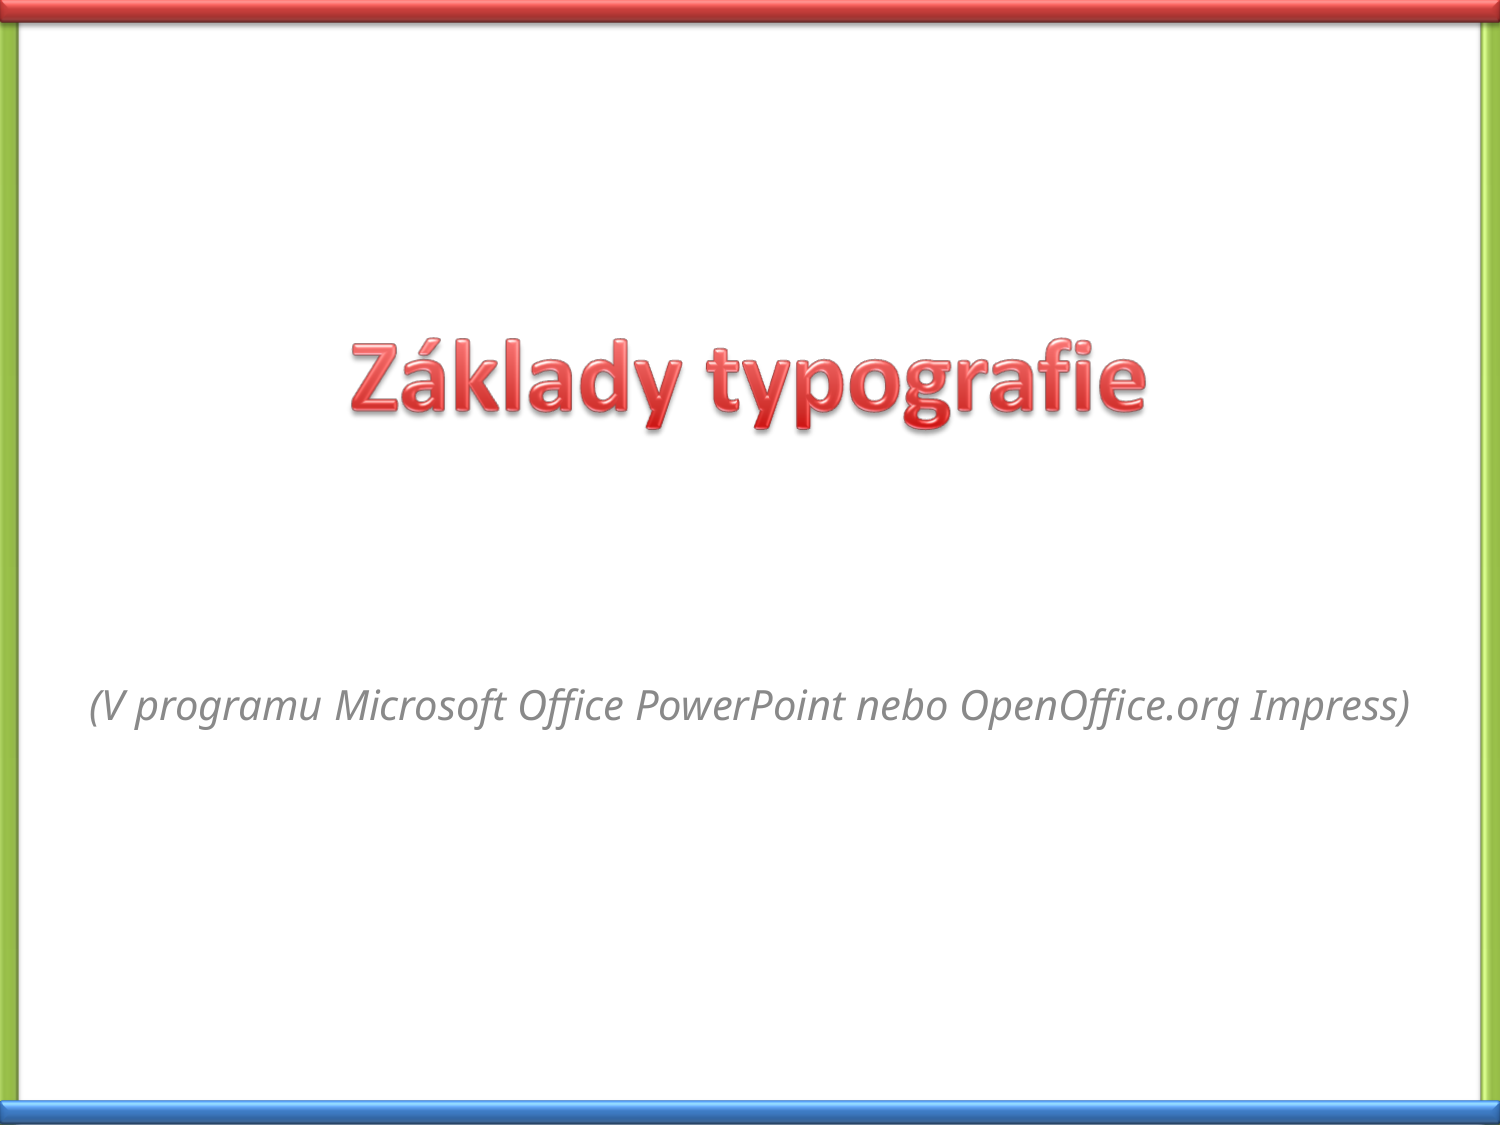

(V programu Microsoft Office PowerPoint nebo OpenOffice.org Impress)